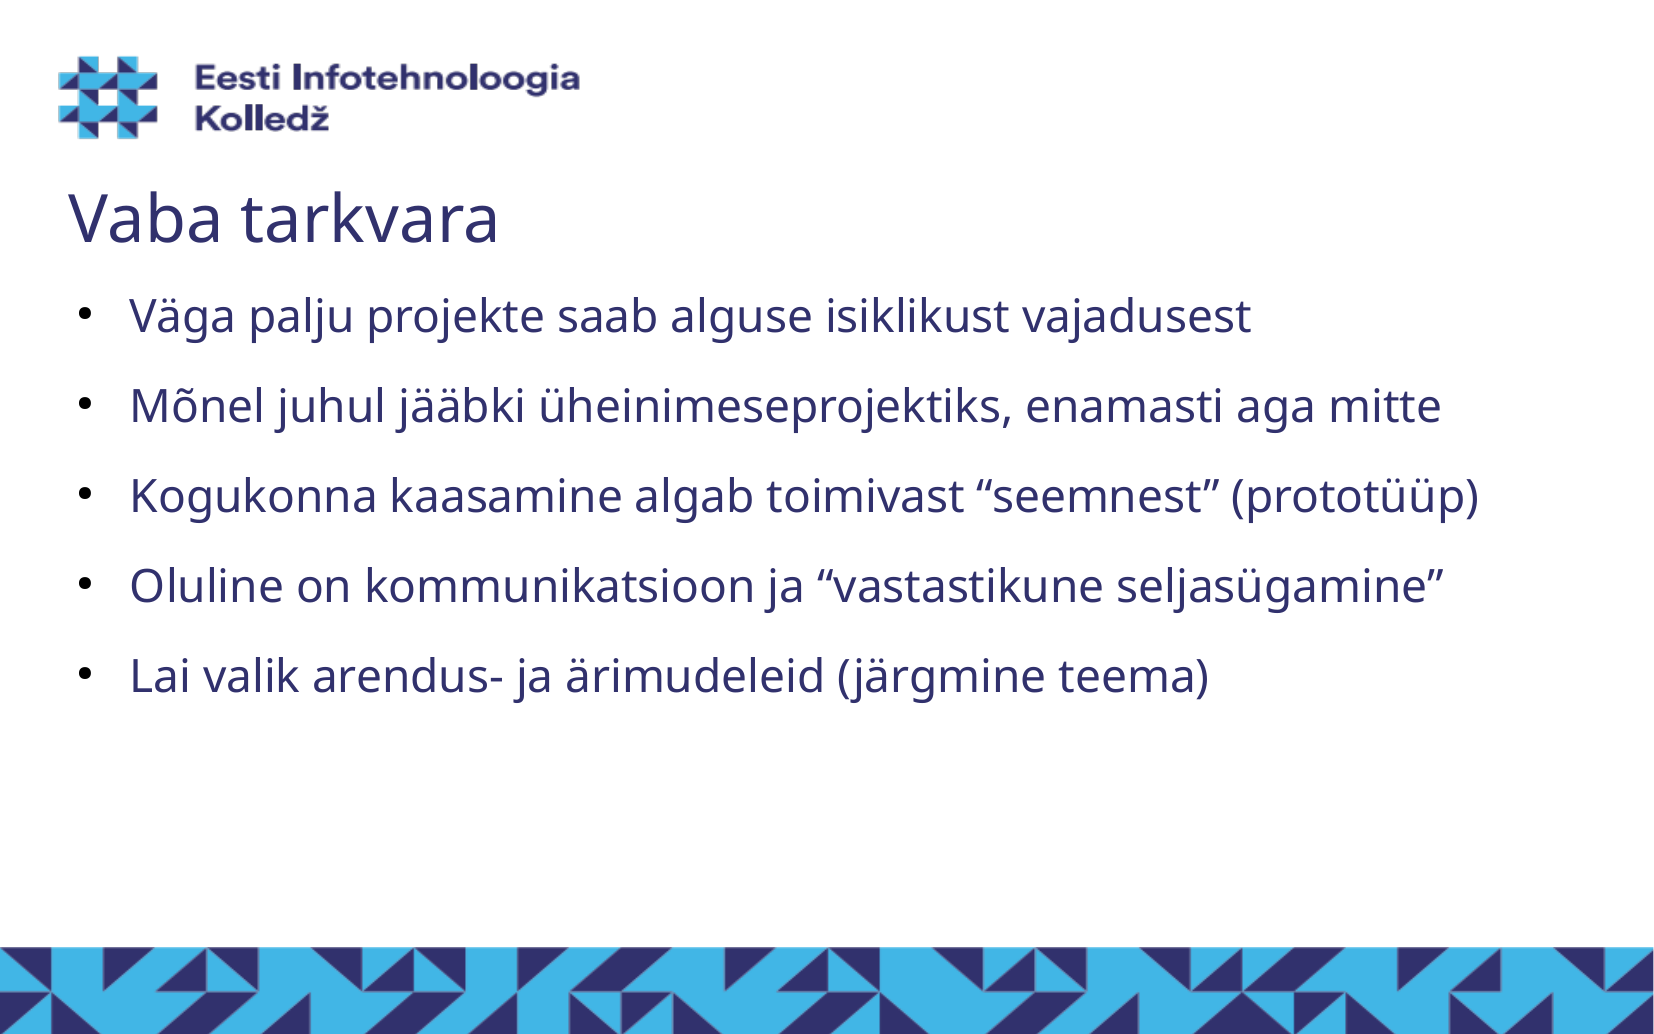

# Vaba tarkvara
Väga palju projekte saab alguse isiklikust vajadusest
Mõnel juhul jääbki üheinimeseprojektiks, enamasti aga mitte
Kogukonna kaasamine algab toimivast “seemnest” (prototüüp)
Oluline on kommunikatsioon ja “vastastikune seljasügamine”
Lai valik arendus- ja ärimudeleid (järgmine teema)